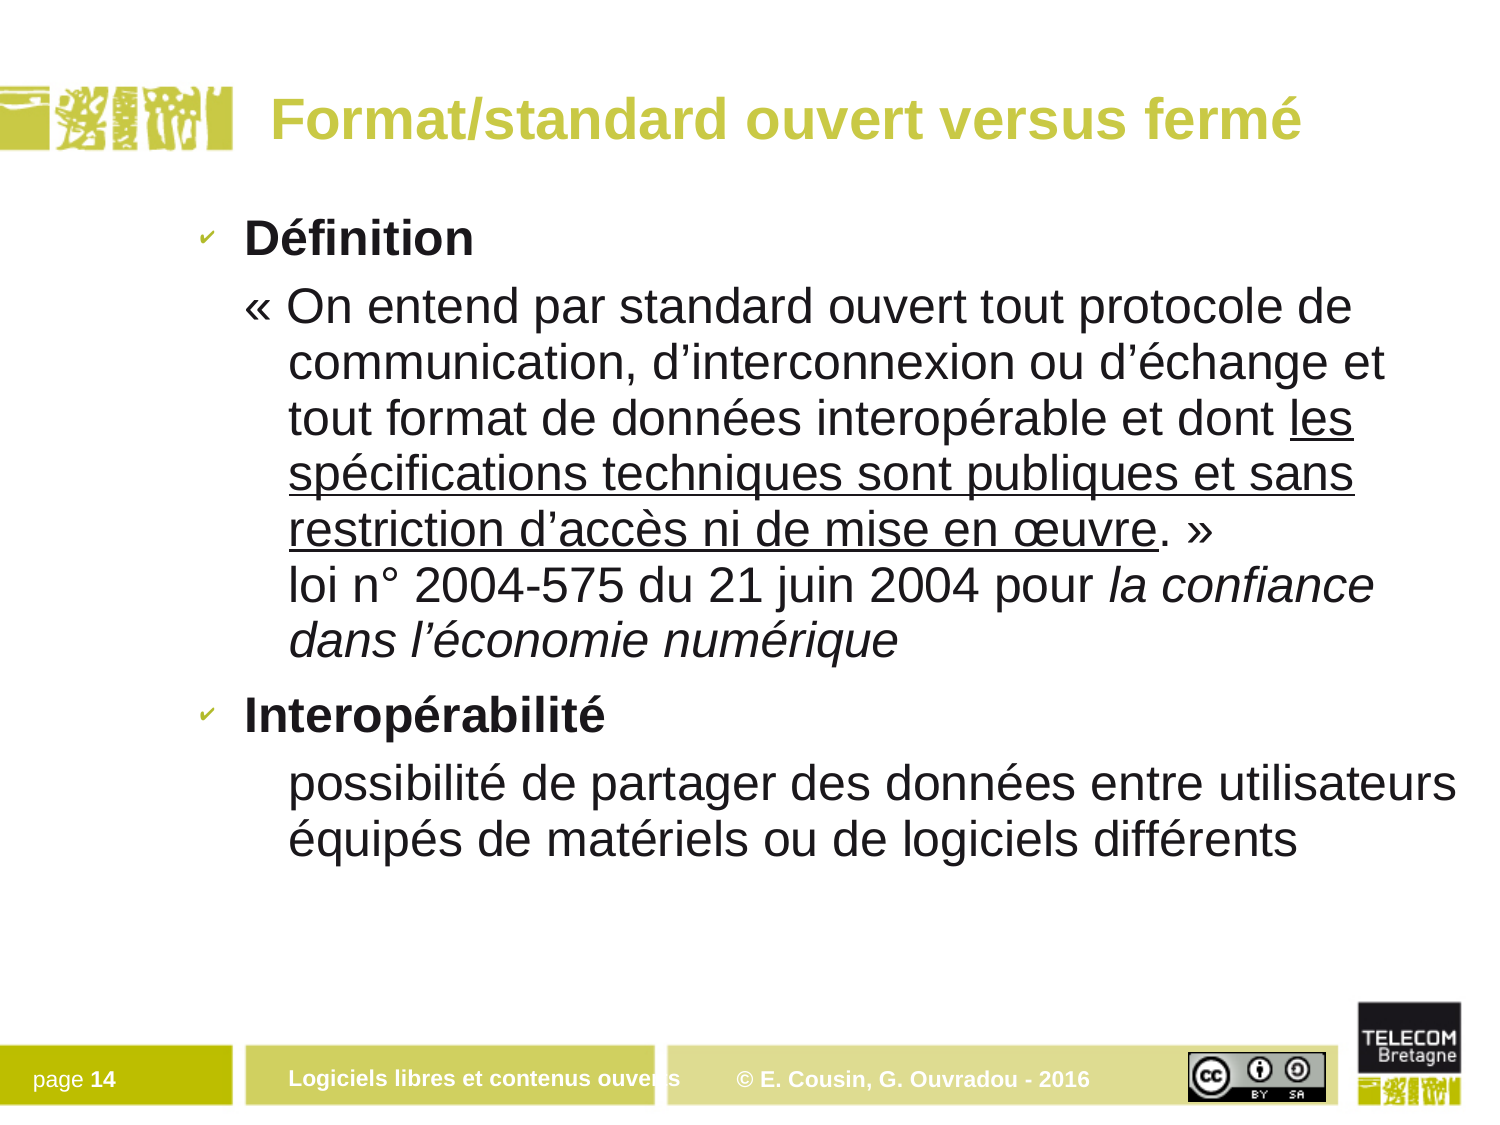

# Format/standard ouvert versus fermé
Définition
« On entend par standard ouvert tout protocole de communication, d’interconnexion ou d’échange et tout format de données interopérable et dont les spécifications techniques sont publiques et sans restriction d’accès ni de mise en œuvre. »
loi n° 2004-575 du 21 juin 2004 pour la confiance dans l’économie numérique
Interopérabilité
possibilité de partager des données entre utilisateurs équipés de matériels ou de logiciels différents
14
© E. Cousin, G. Ouvradou - 2016